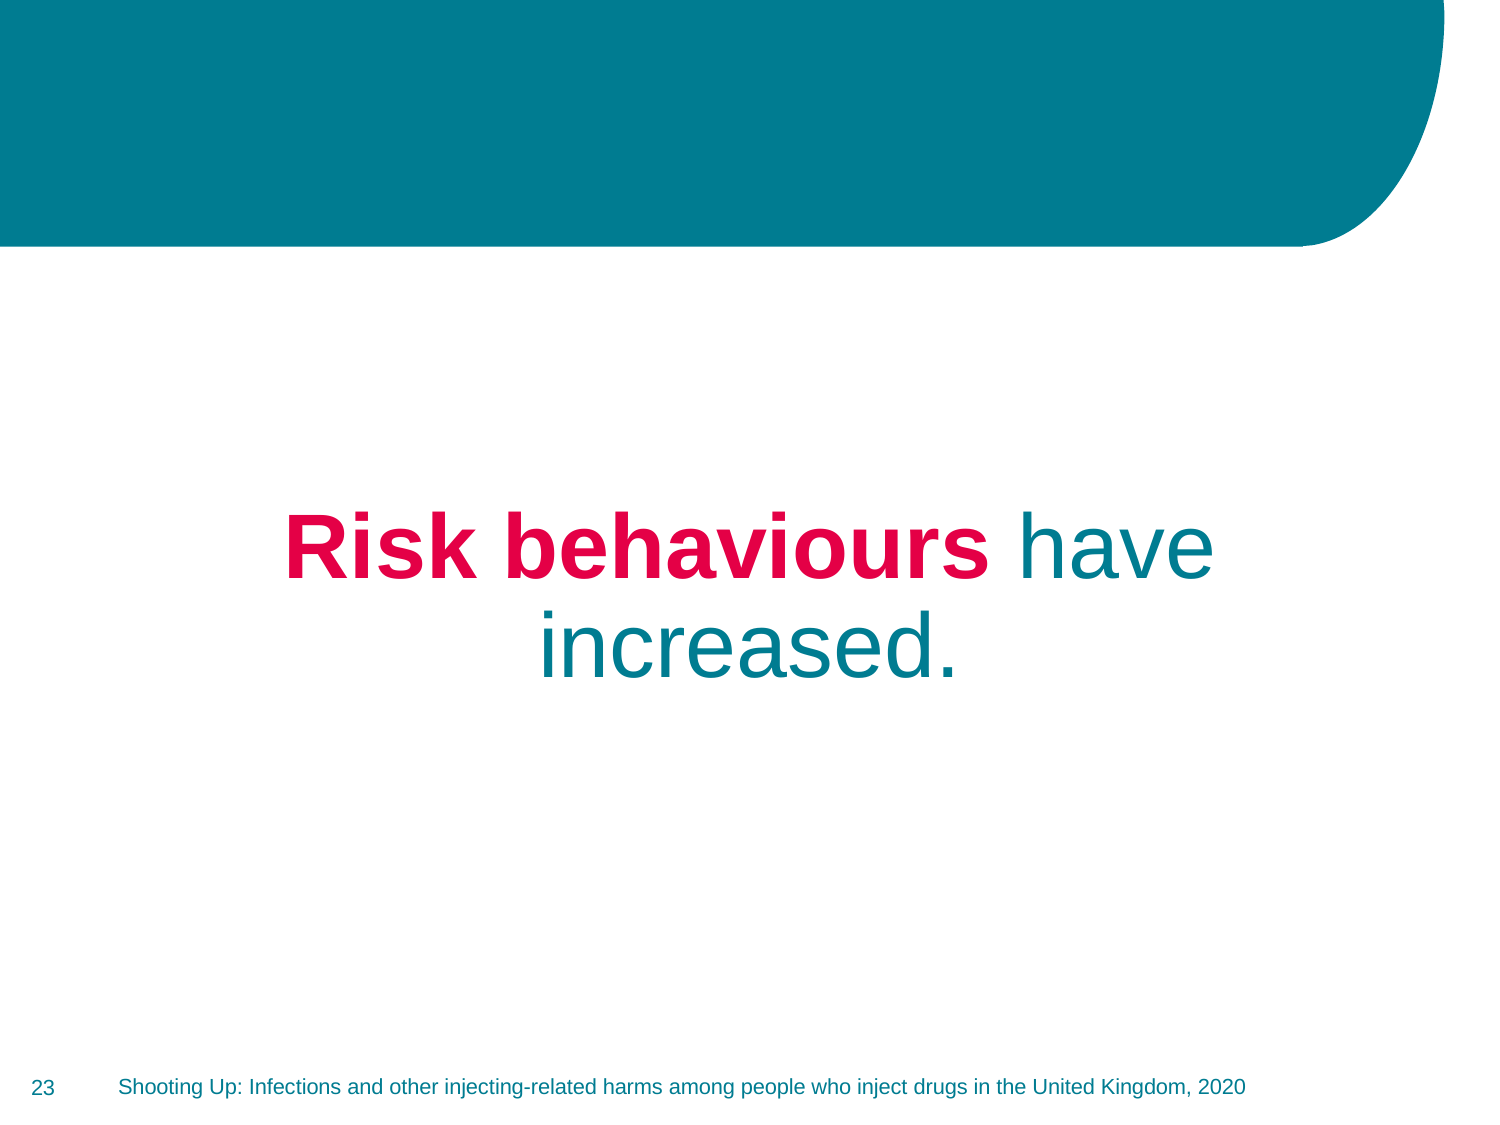

# Risk behaviours have increased.
21
Shooting Up: Infections and other injecting-related harms among people who inject drugs in the United Kingdom, 2020